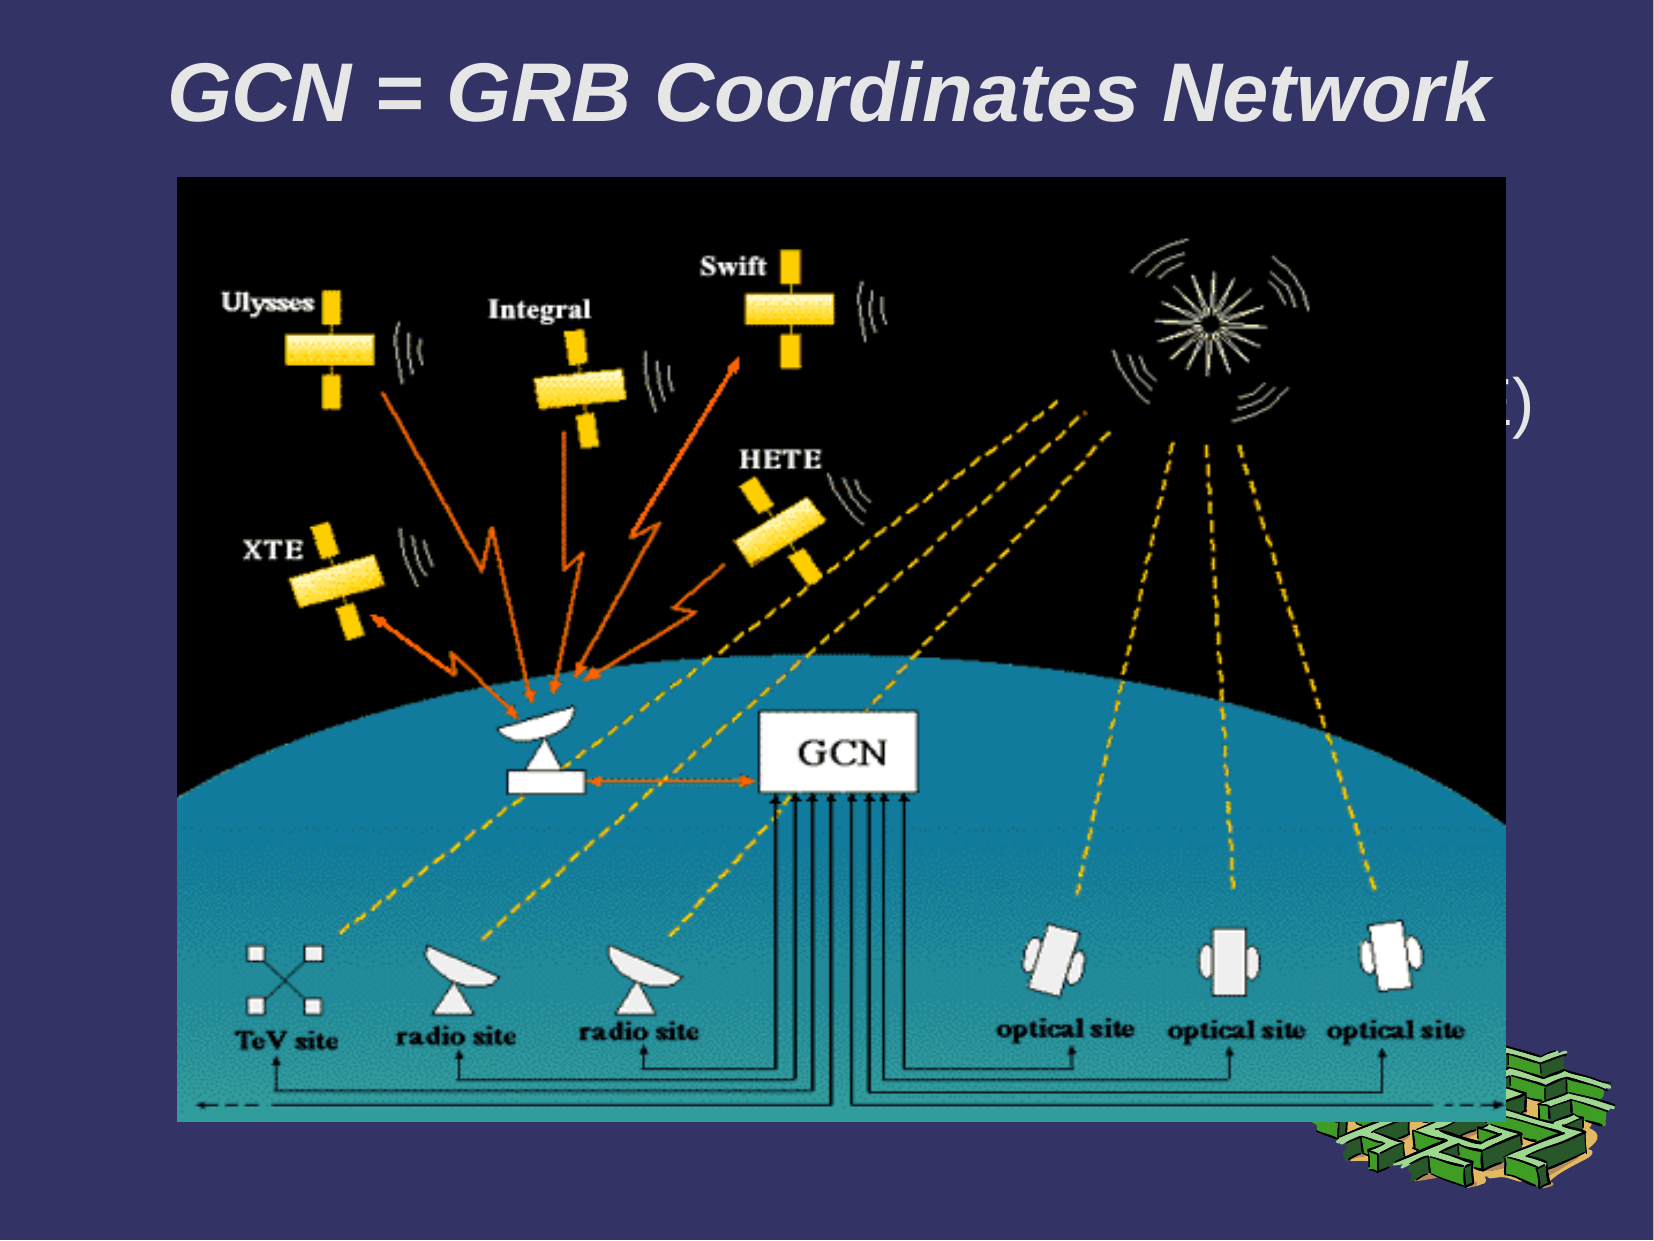

# GCN = GRB Coordinates Network
Distribution of BATSE coords (BACODINE)
Extended to other satelites → GCN
Email, SMS, Modem
TCP-IP socket connection